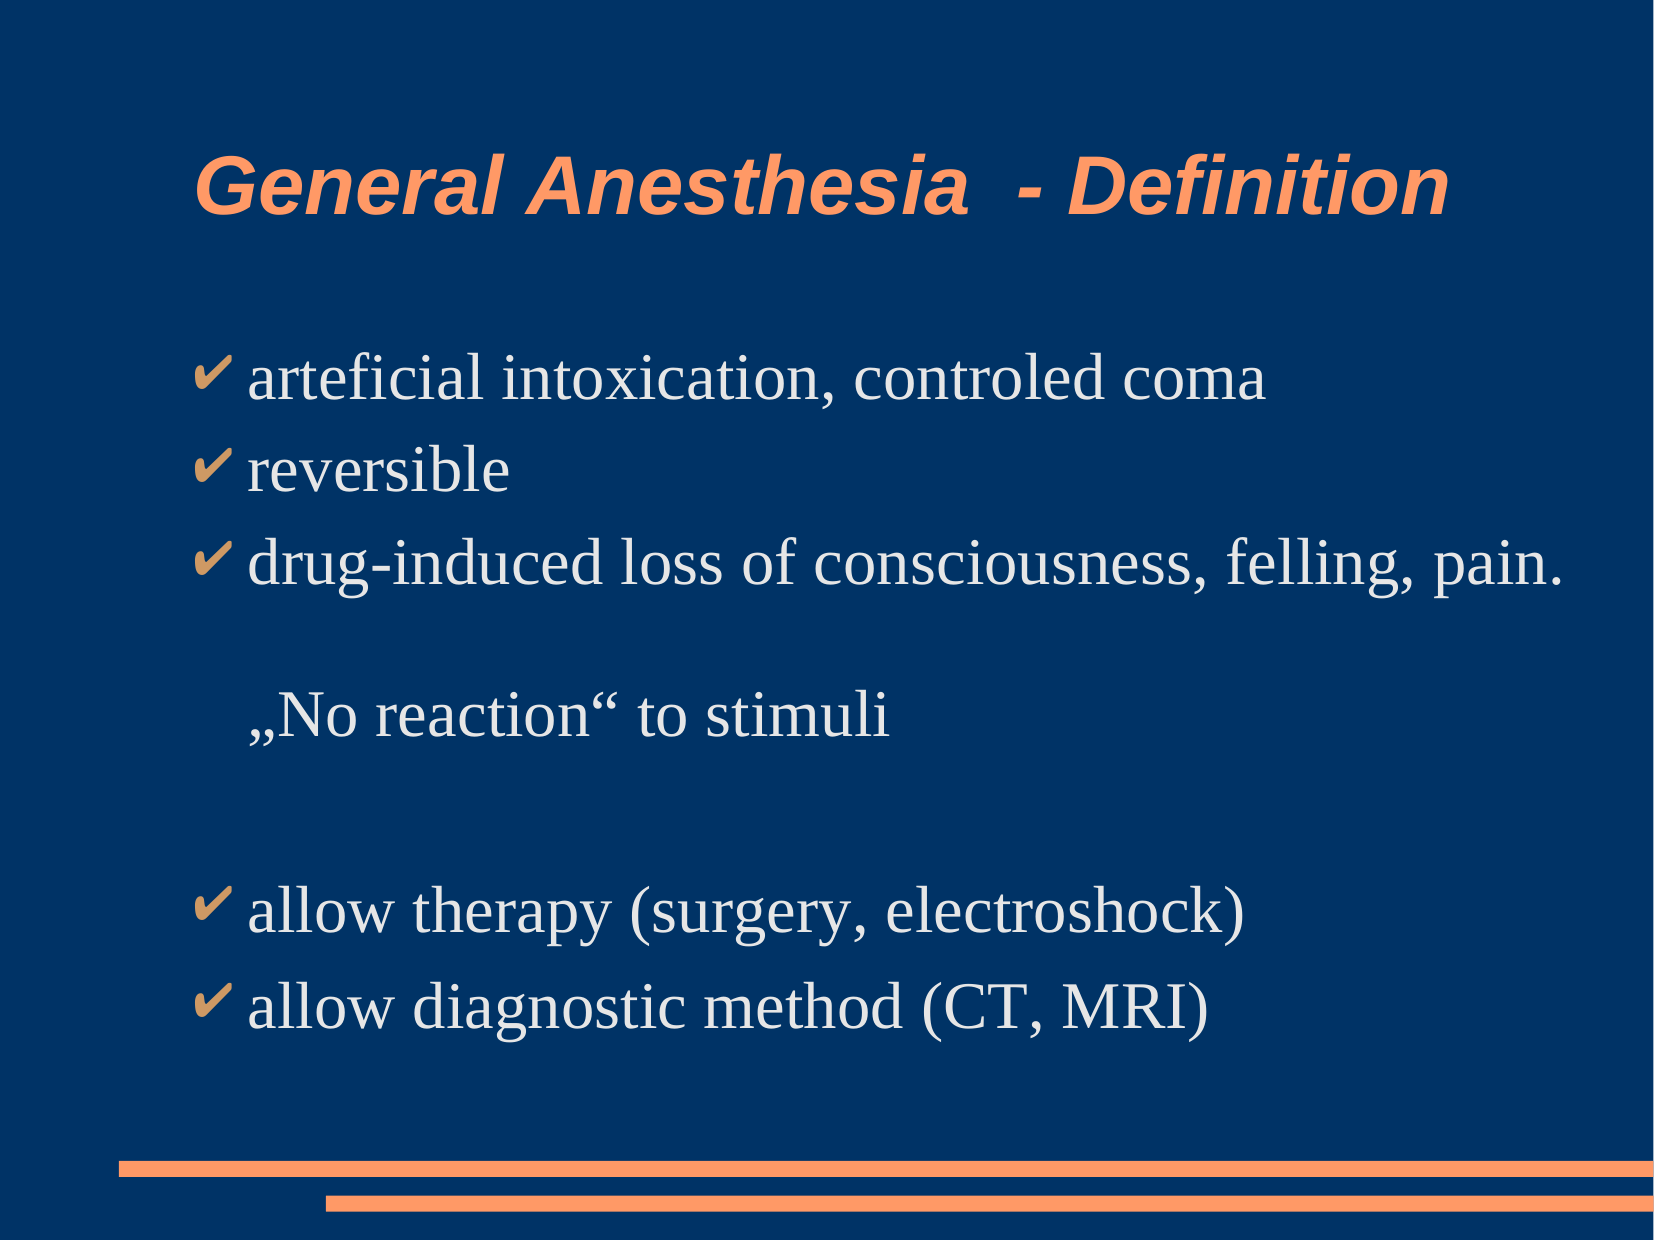

# General Anesthesia - Definition
arteficial intoxication, controled coma
reversible
drug-induced loss of consciousness, felling, pain.
„No reaction“ to stimuli
allow therapy (surgery, electroshock)
allow diagnostic method (CT, MRI)